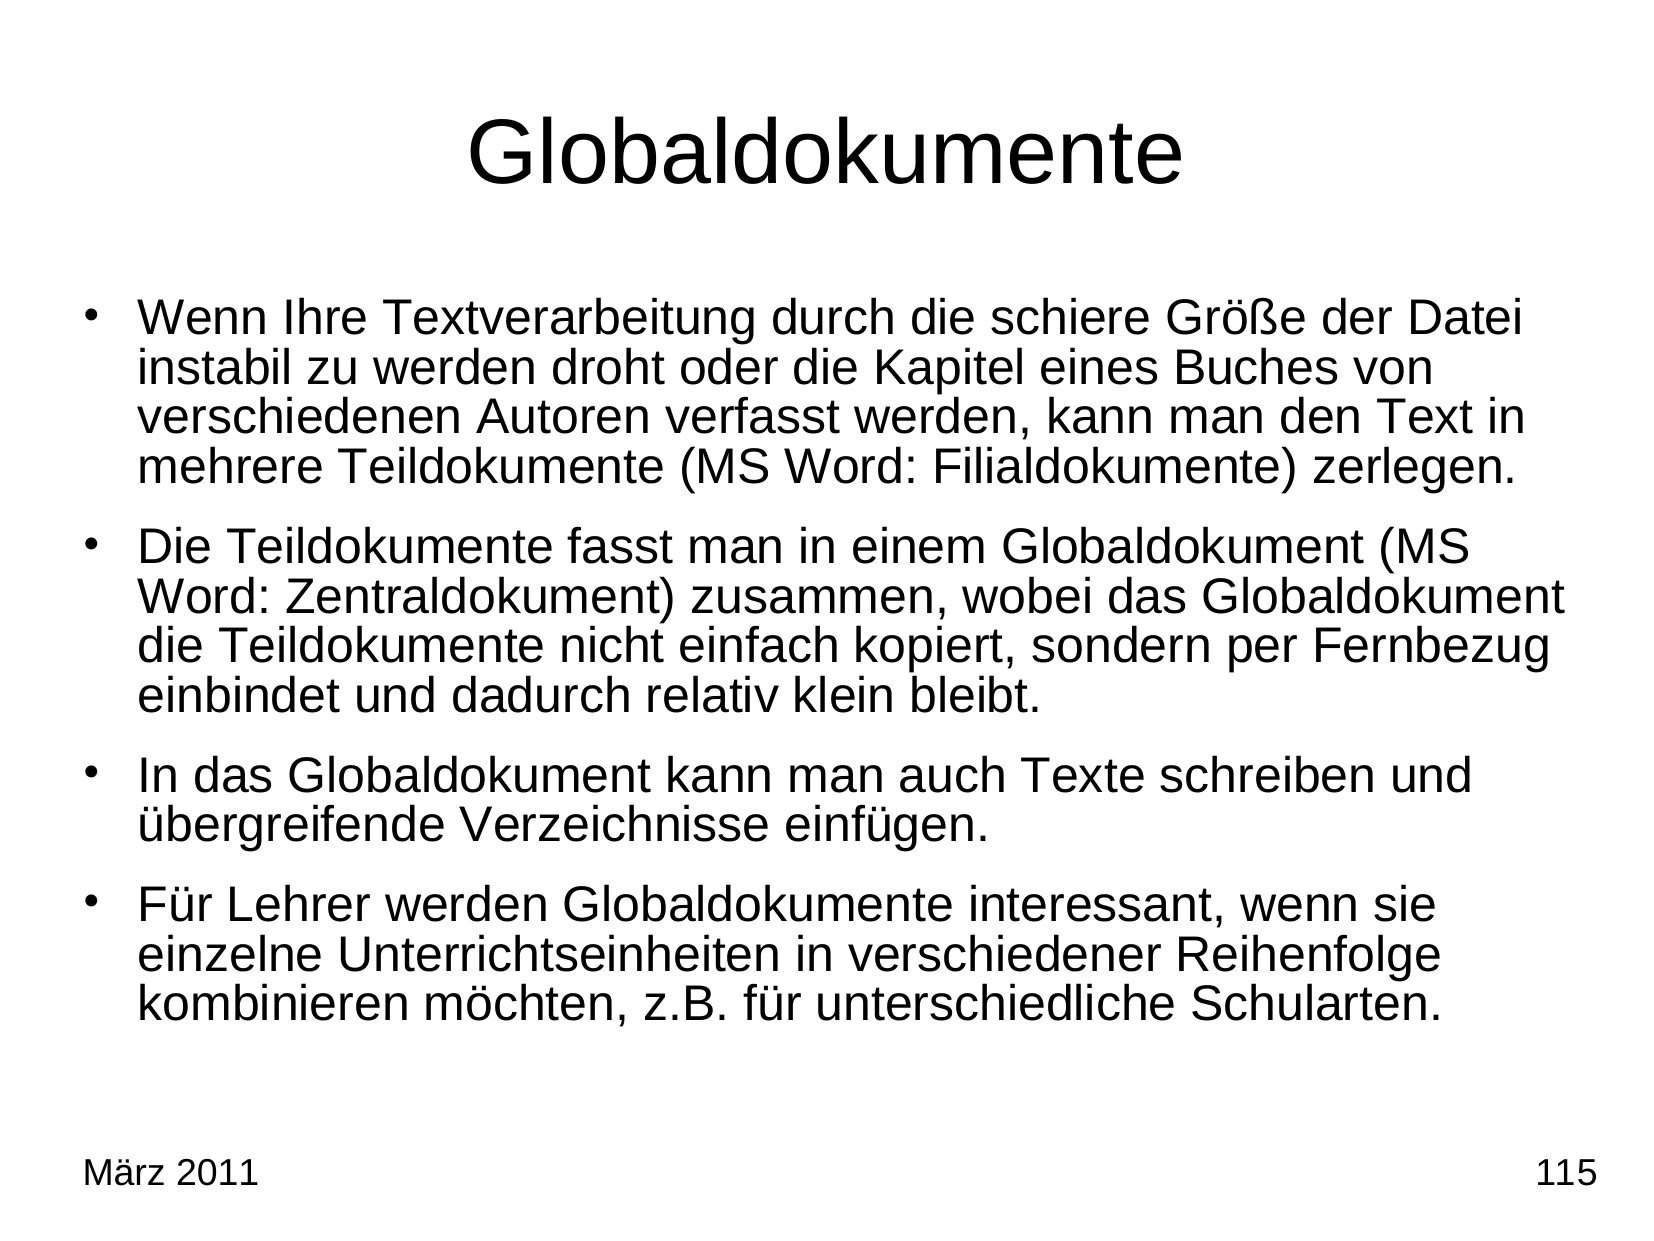

# Globaldokumente
Wenn Ihre Textverarbeitung durch die schiere Größe der Datei instabil zu werden droht oder die Kapitel eines Buches von verschiedenen Autoren verfasst werden, kann man den Text in mehrere Teildokumente (MS Word: Filialdokumente) zerlegen.
Die Teildokumente fasst man in einem Globaldokument (MS Word: Zentraldokument) zusammen, wobei das Globaldokument die Teildokumente nicht einfach kopiert, sondern per Fernbezug einbindet und dadurch relativ klein bleibt.
In das Globaldokument kann man auch Texte schreiben und übergreifende Verzeichnisse einfügen.
Für Lehrer werden Globaldokumente interessant, wenn sie einzelne Unterrichtseinheiten in verschiedener Reihenfolge kombinieren möchten, z.B. für unterschiedliche Schularten.
März 2011
115